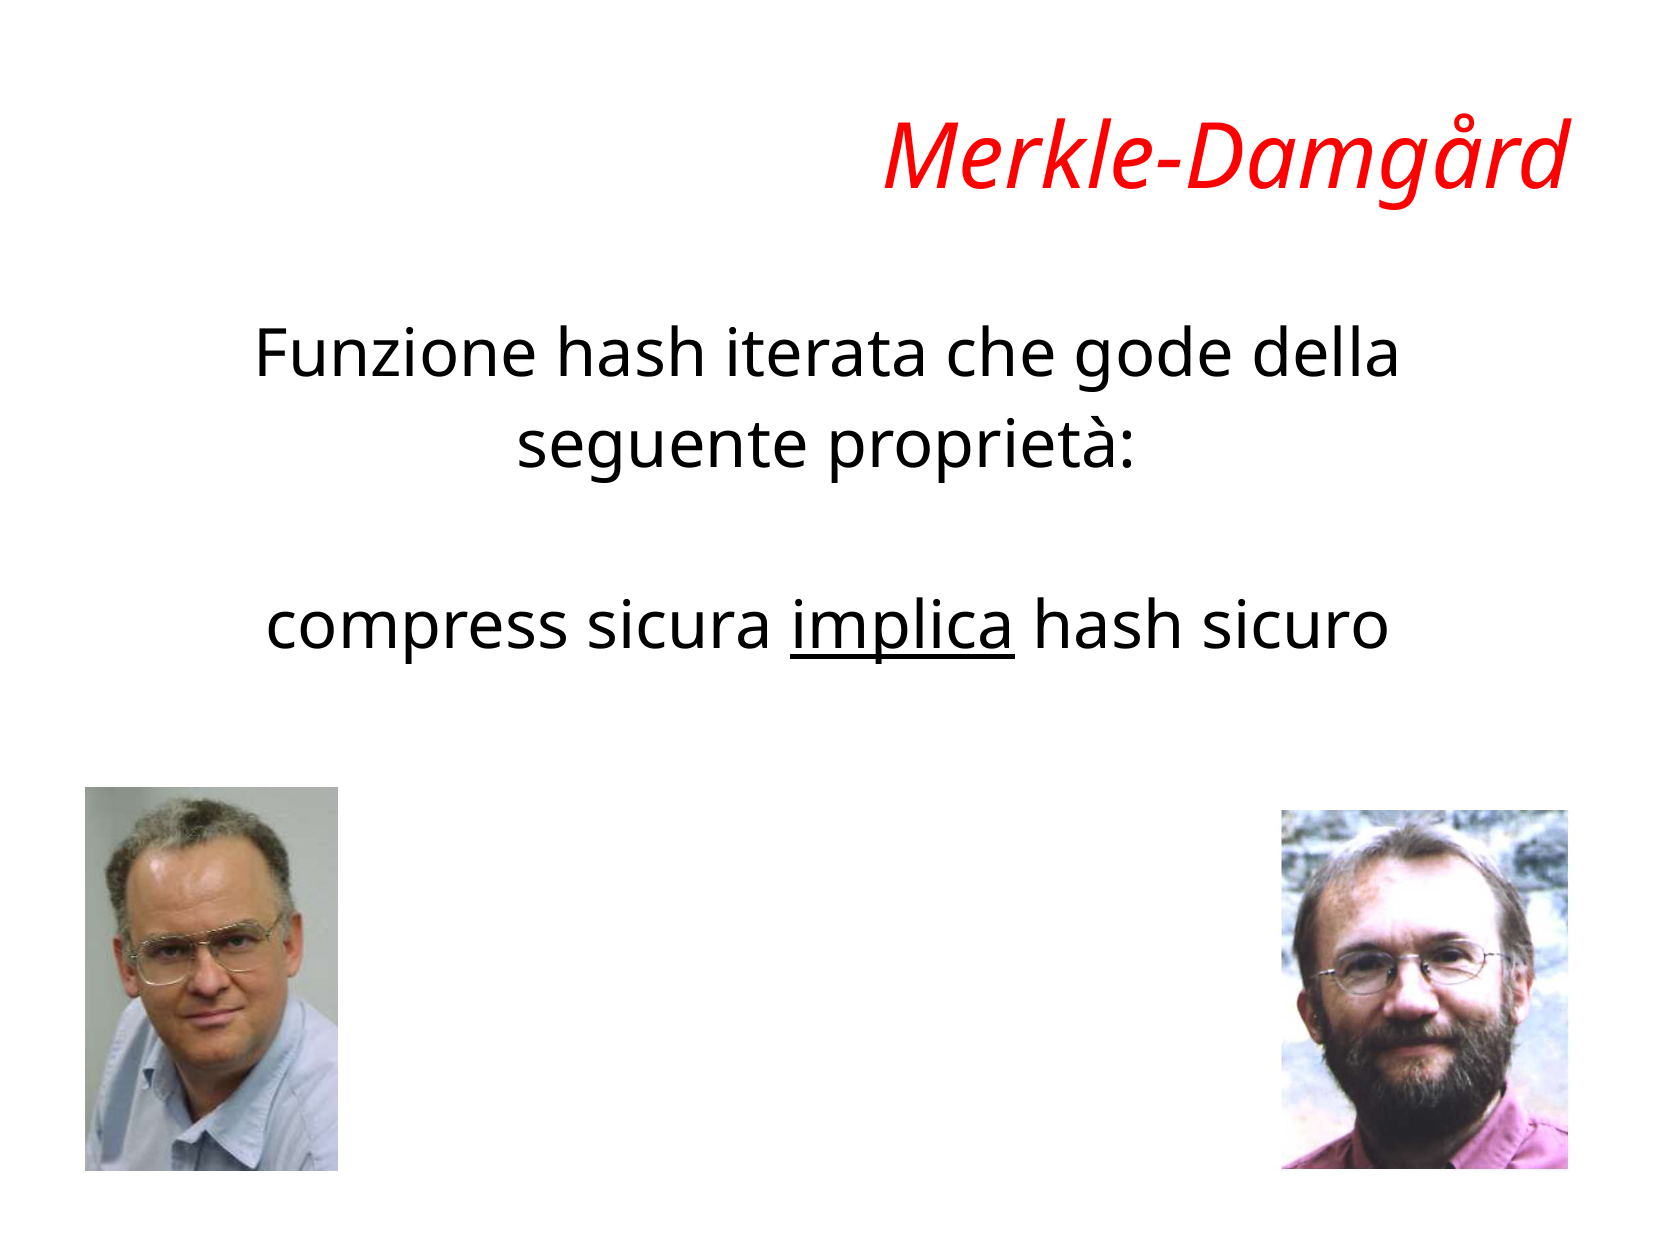

# Merkle-Damgård
Funzione hash iterata che gode della seguente proprietà:
compress sicura implica hash sicuro